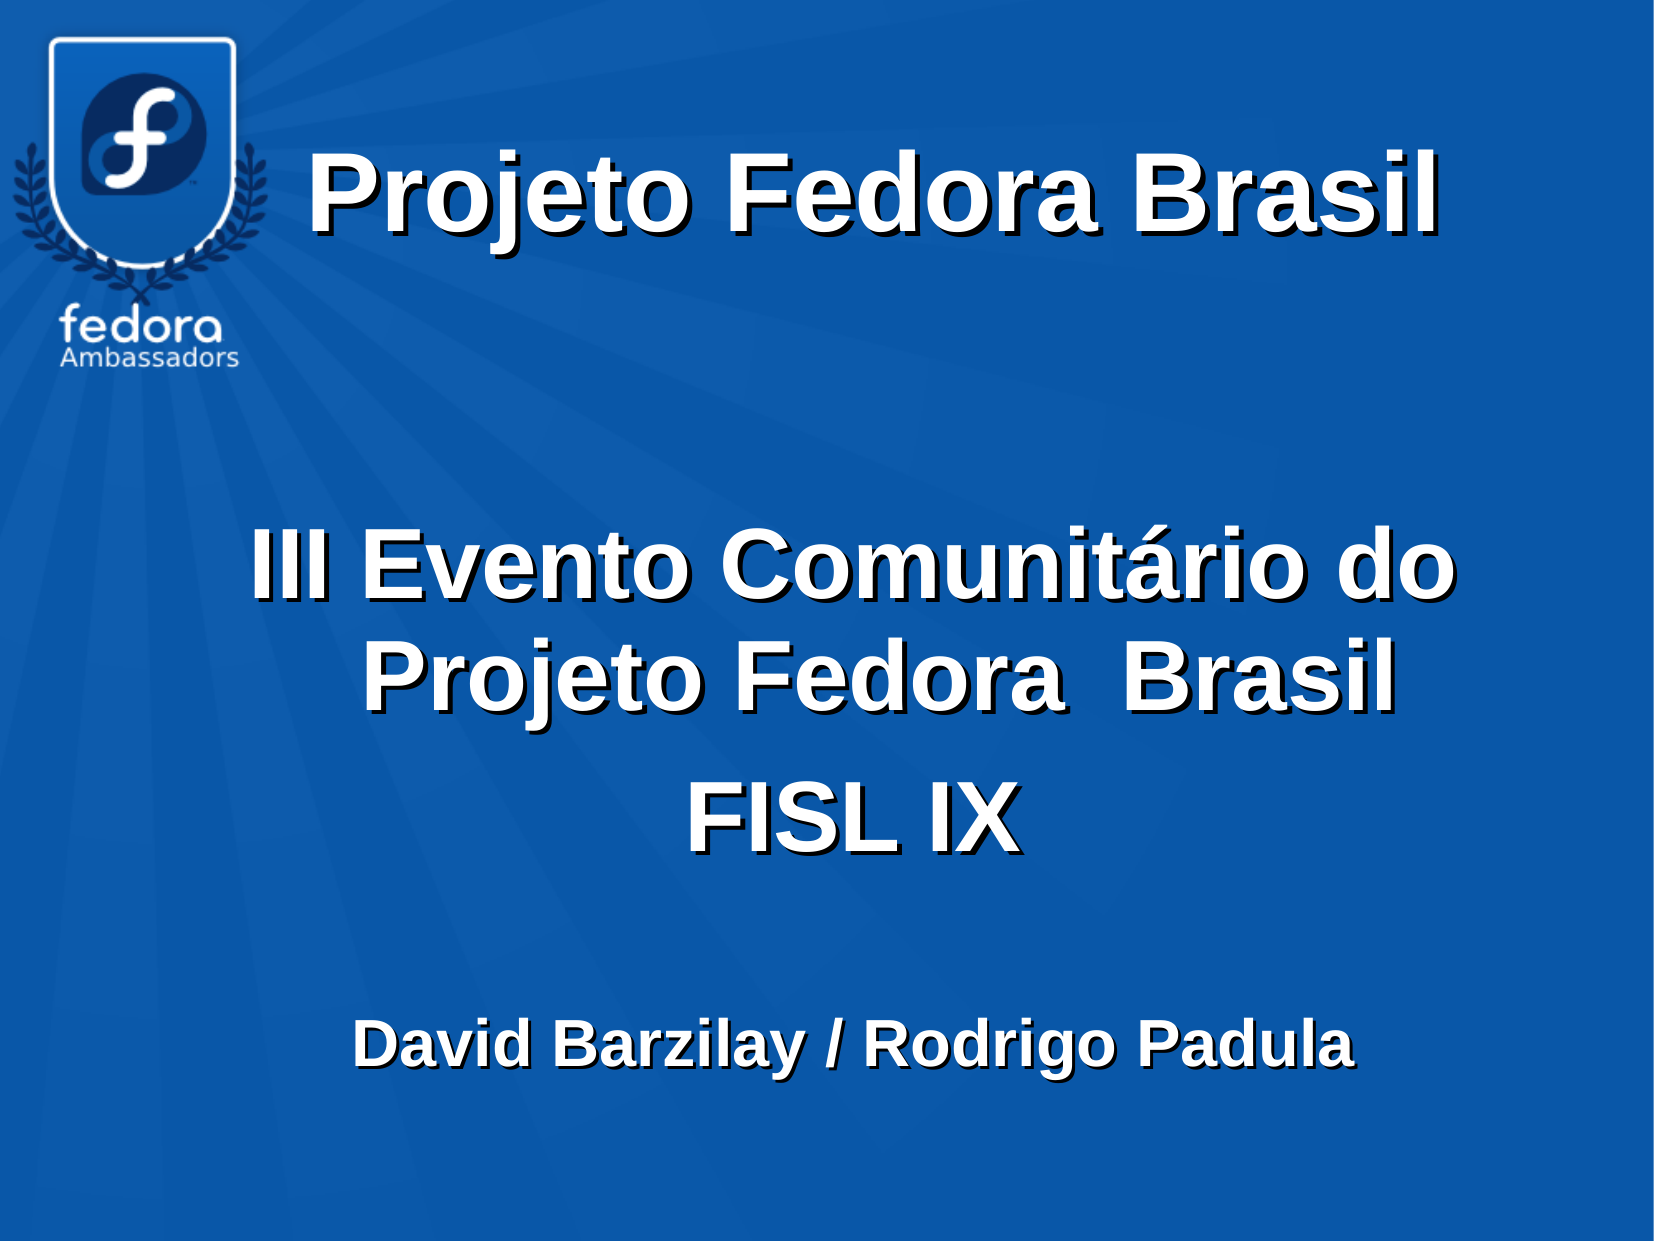

Projeto Fedora Brasil
# III Evento Comunitário do Projeto Fedora Brasil
FISL IX
David Barzilay / Rodrigo Padula